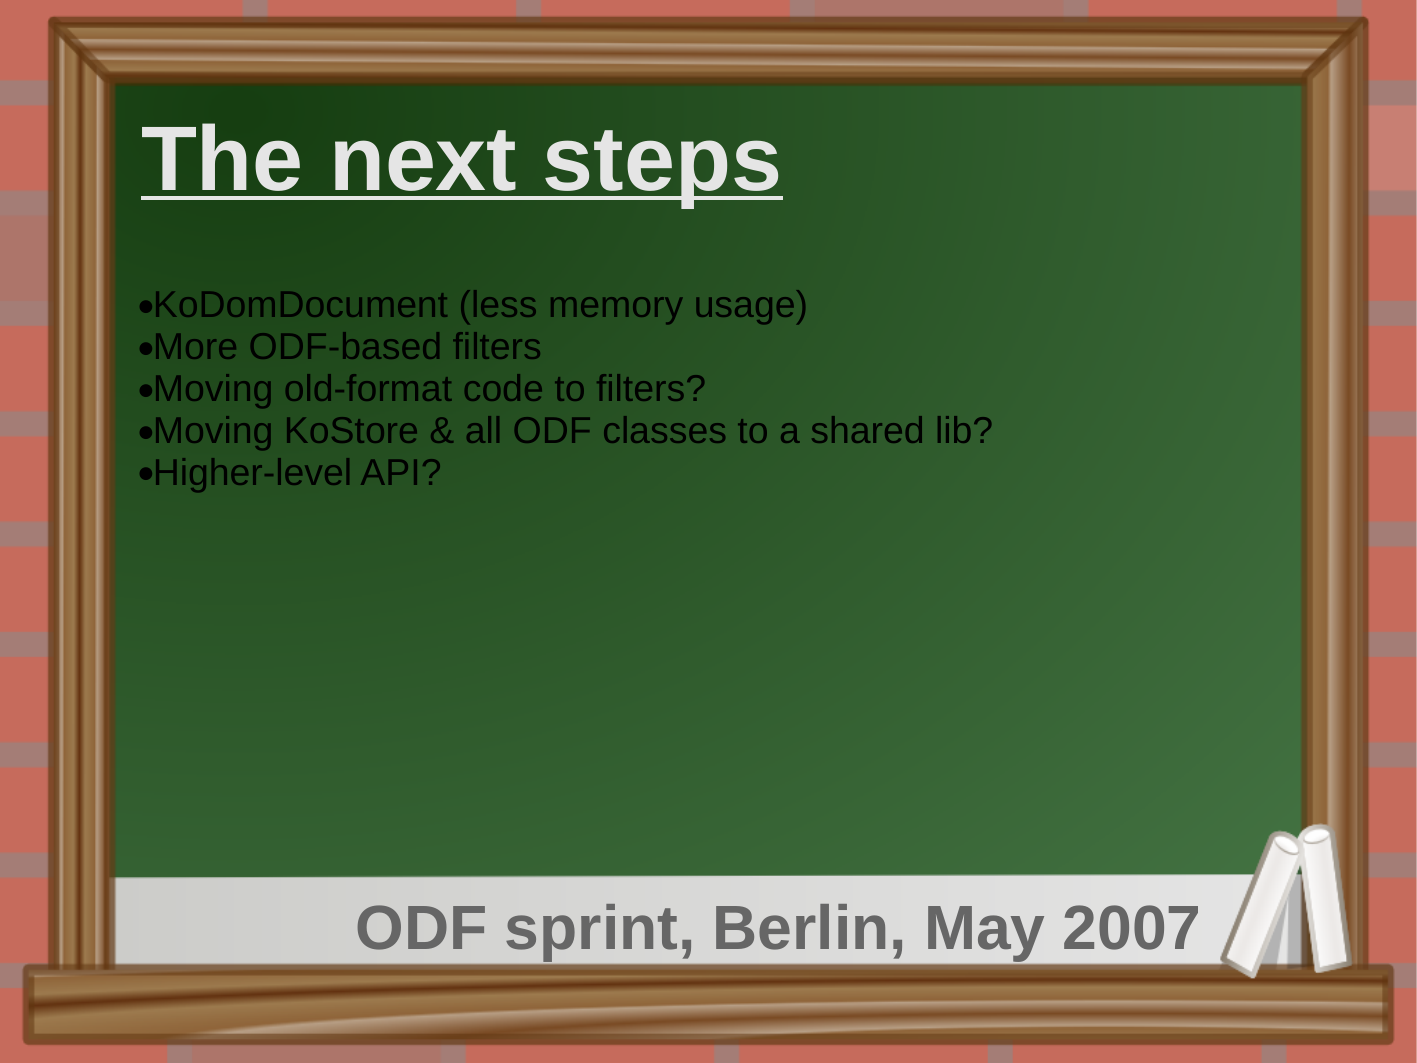

The next steps
KoDomDocument (less memory usage)
More ODF-based filters
Moving old-format code to filters?
Moving KoStore & all ODF classes to a shared lib?
Higher-level API?